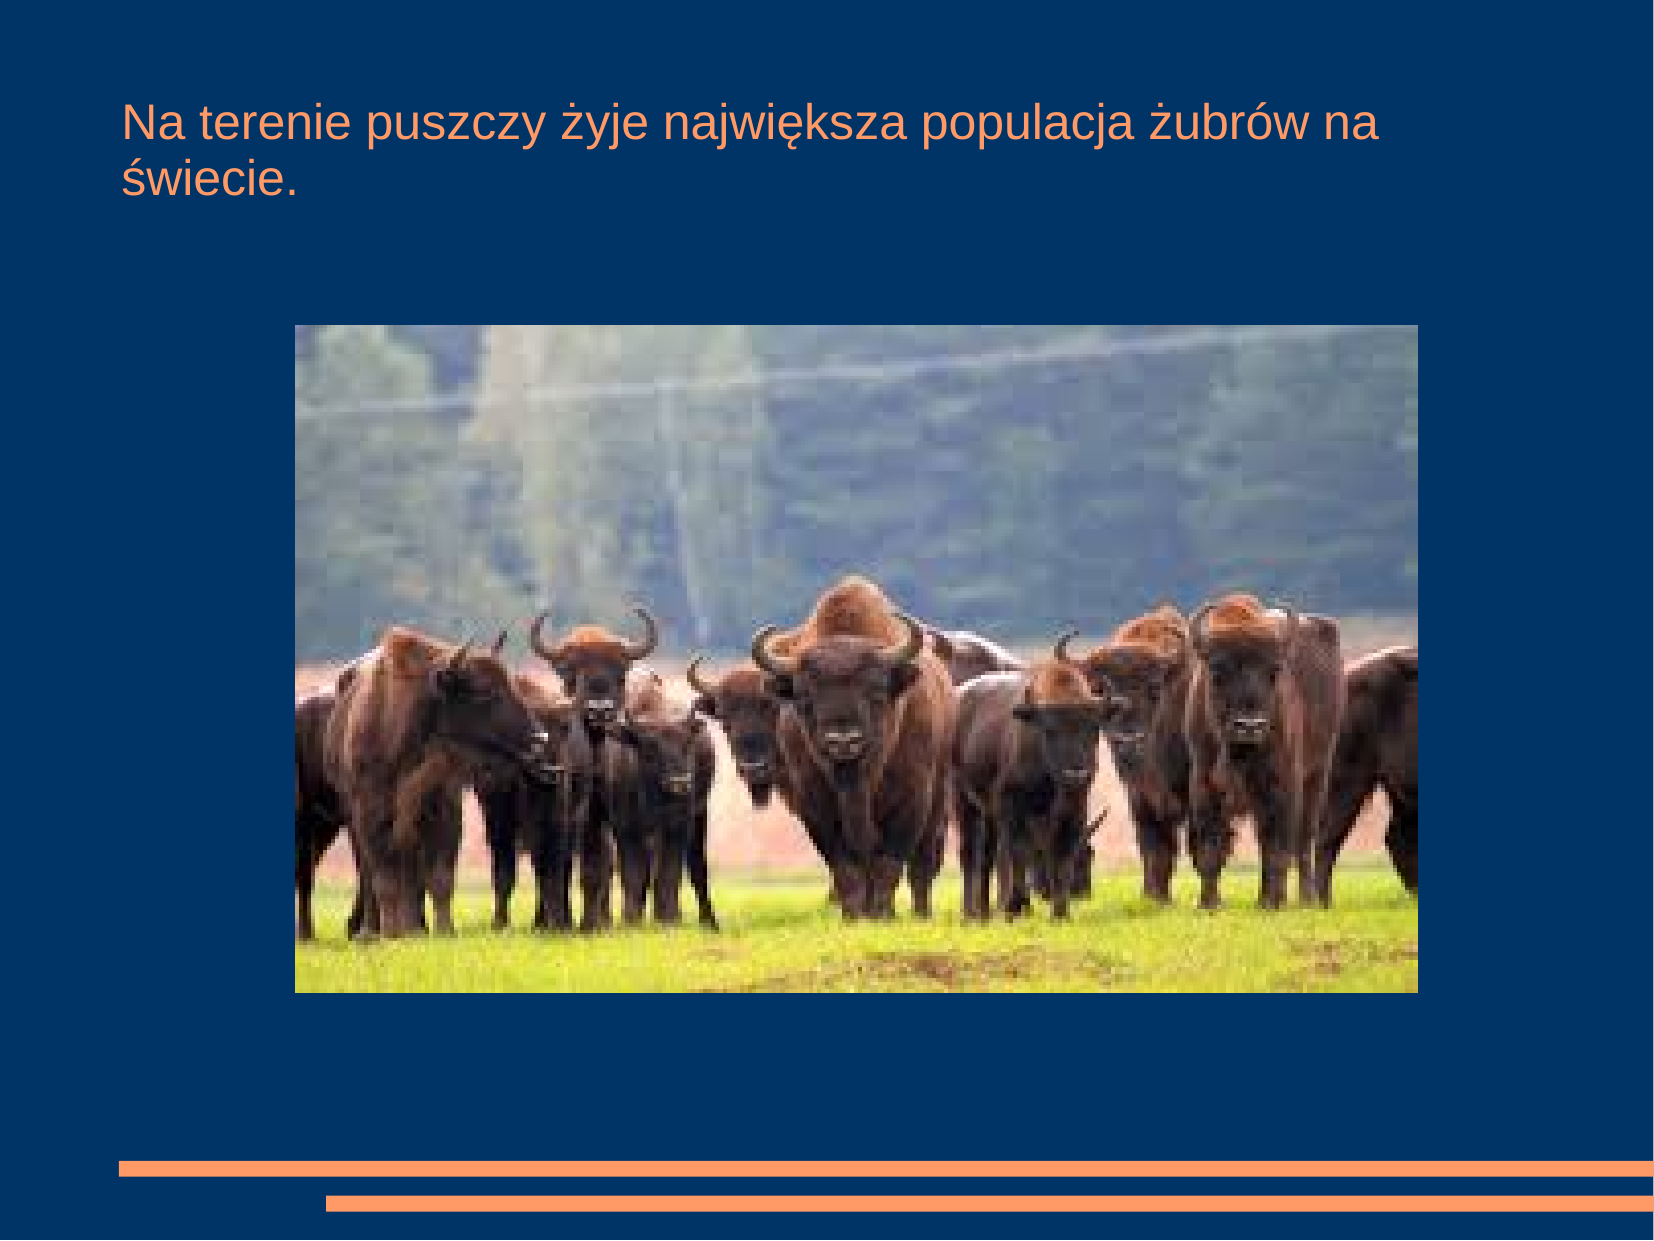

# Na terenie puszczy żyje największa populacja żubrów na świecie.